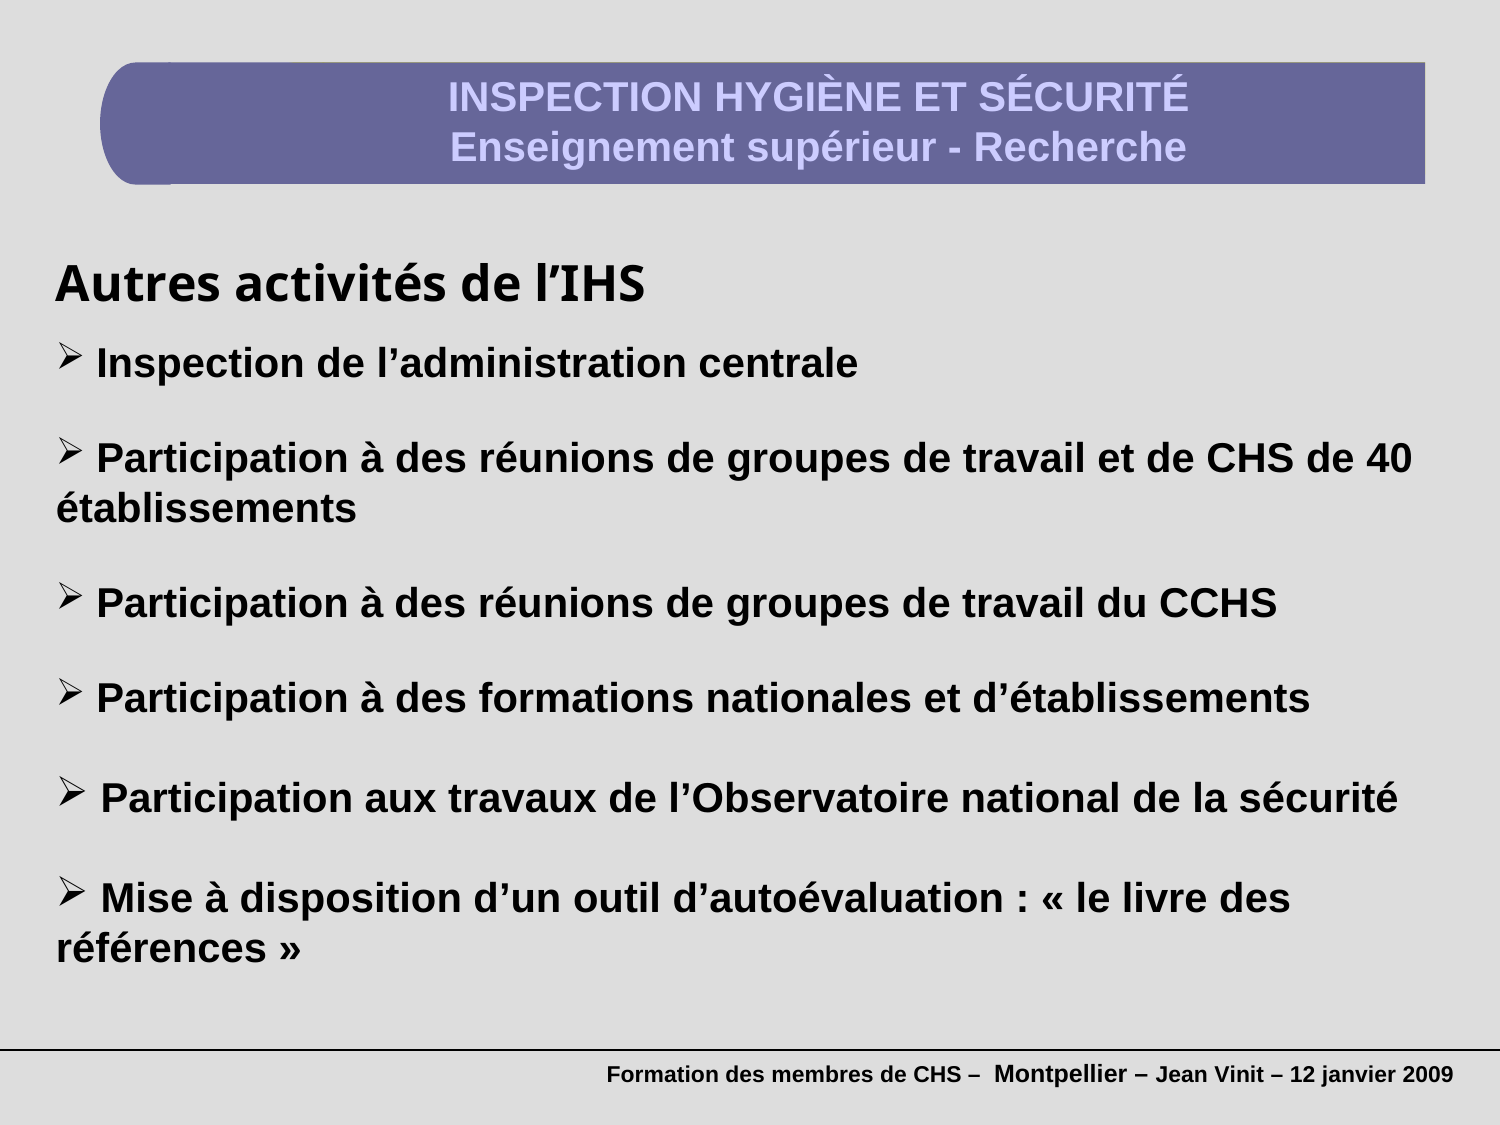

Autres activités de l’IHS
 Inspection de l’administration centrale
 Participation à des réunions de groupes de travail et de CHS de 40 établissements
 Participation à des réunions de groupes de travail du CCHS
 Participation à des formations nationales et d’établissements
 Participation aux travaux de l’Observatoire national de la sécurité
 Mise à disposition d’un outil d’autoévaluation : « le livre des références »